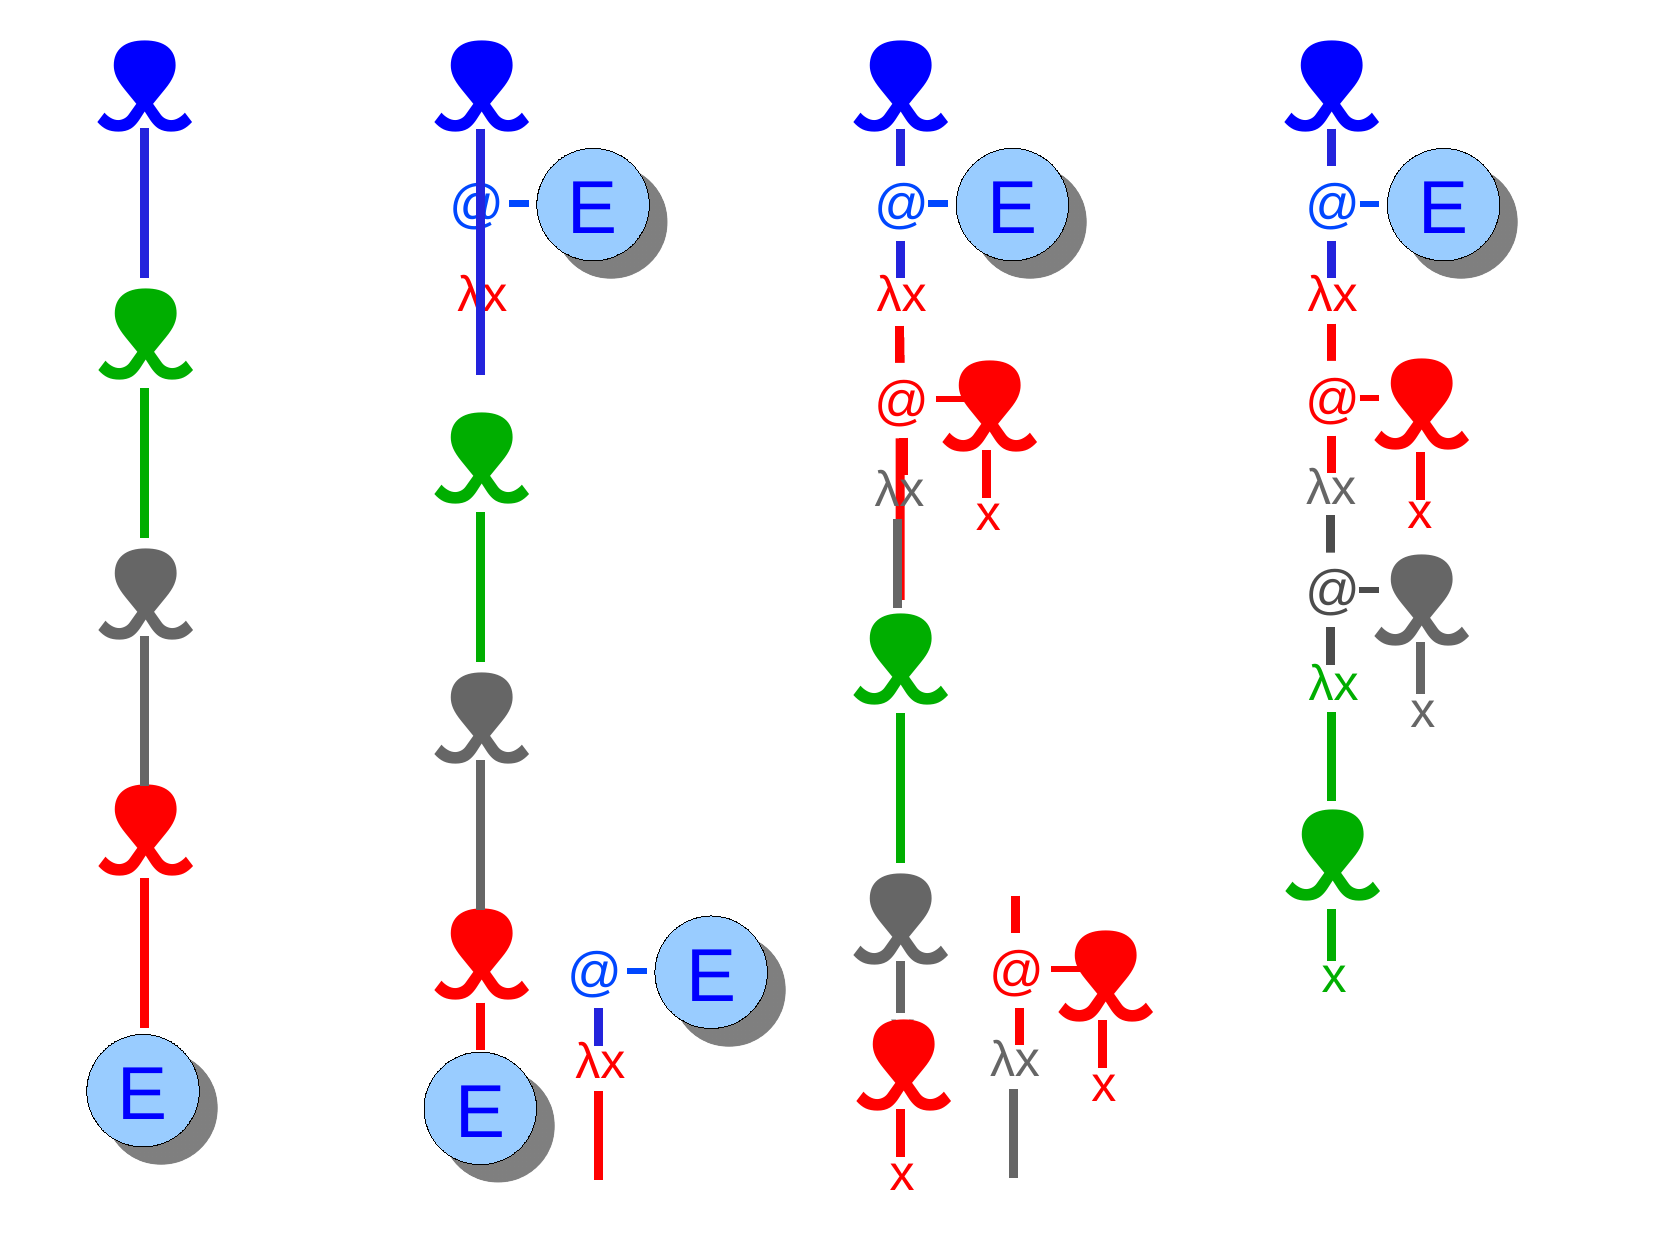

ᴥ
ᴥ
ᴥ
ᴥ
E
ᴥ
ᴥ
ᴥ
ᴥ
x
ᴥ
E
@
λx
ᴥ
ᴥ
x
ᴥ
E
@
λx
ᴥ
@
λx
x
ᴥ
@
λx
x
ᴥ
x
E
@
λx
ᴥ
@
λx
x
ᴥ
@
λx
x
E
@
λx
ᴥ
x
E